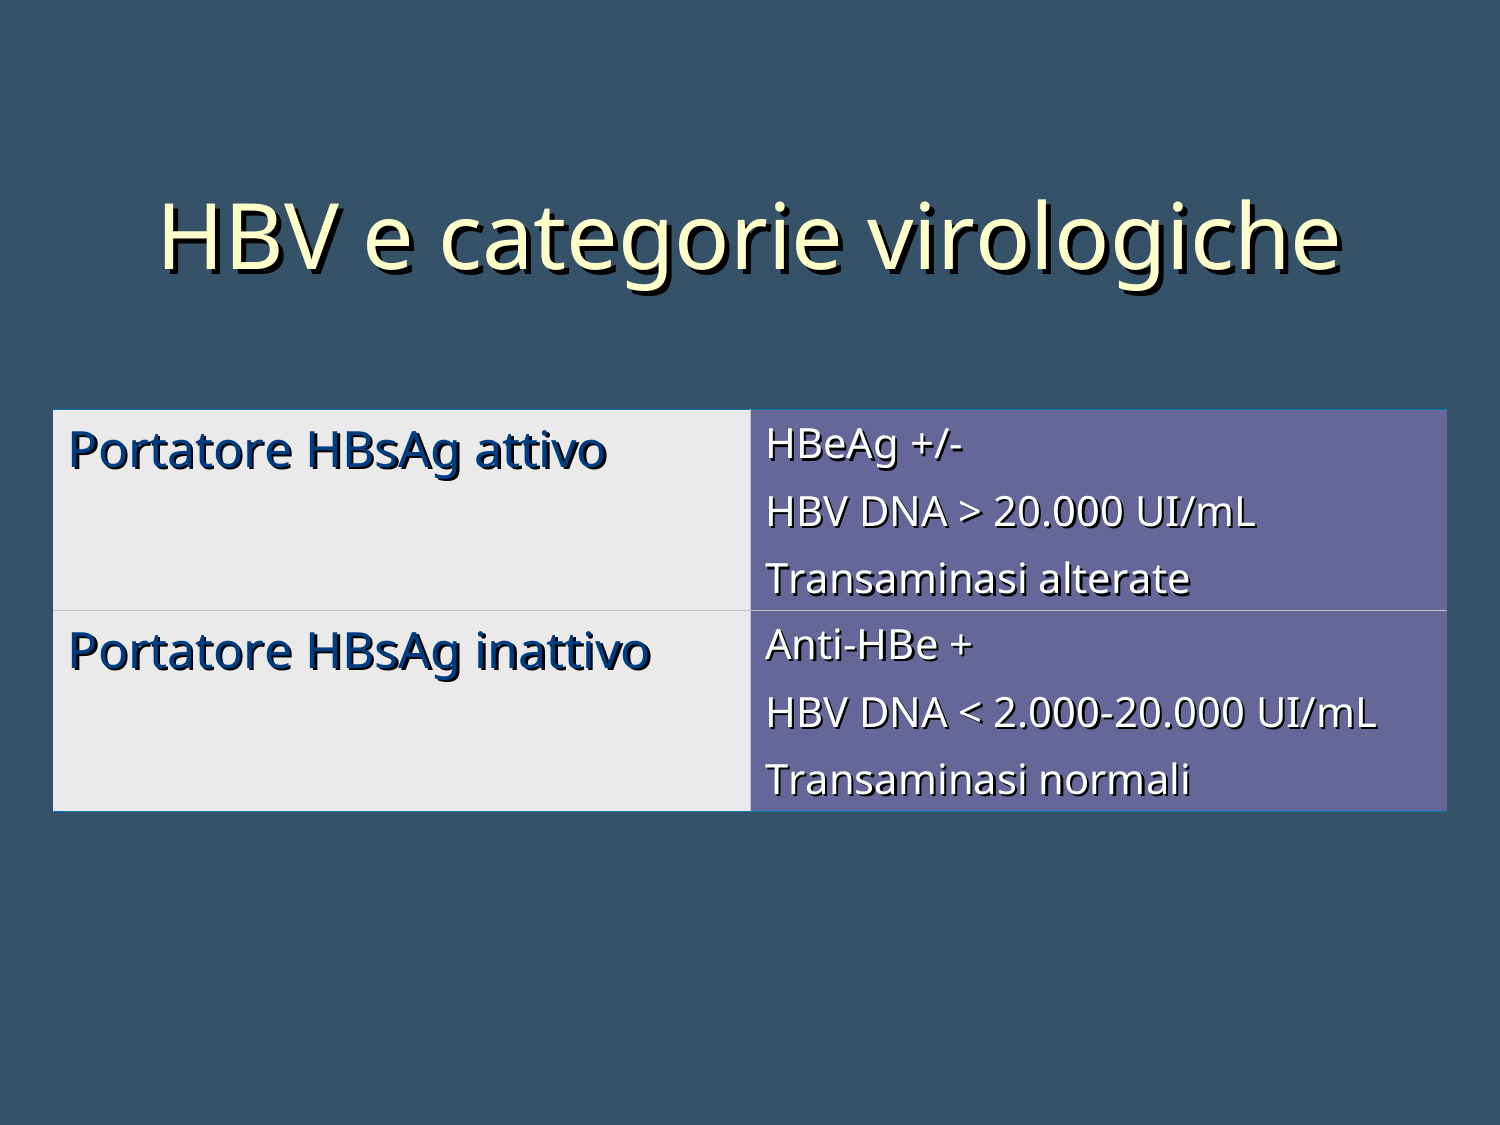

HBV e categorie virologiche
| Portatore HBsAg attivo | HBeAg +/- HBV DNA > 20.000 UI/mL Transaminasi alterate |
| --- | --- |
| Portatore HBsAg inattivo | Anti-HBe + HBV DNA < 2.000-20.000 UI/mL Transaminasi normali |